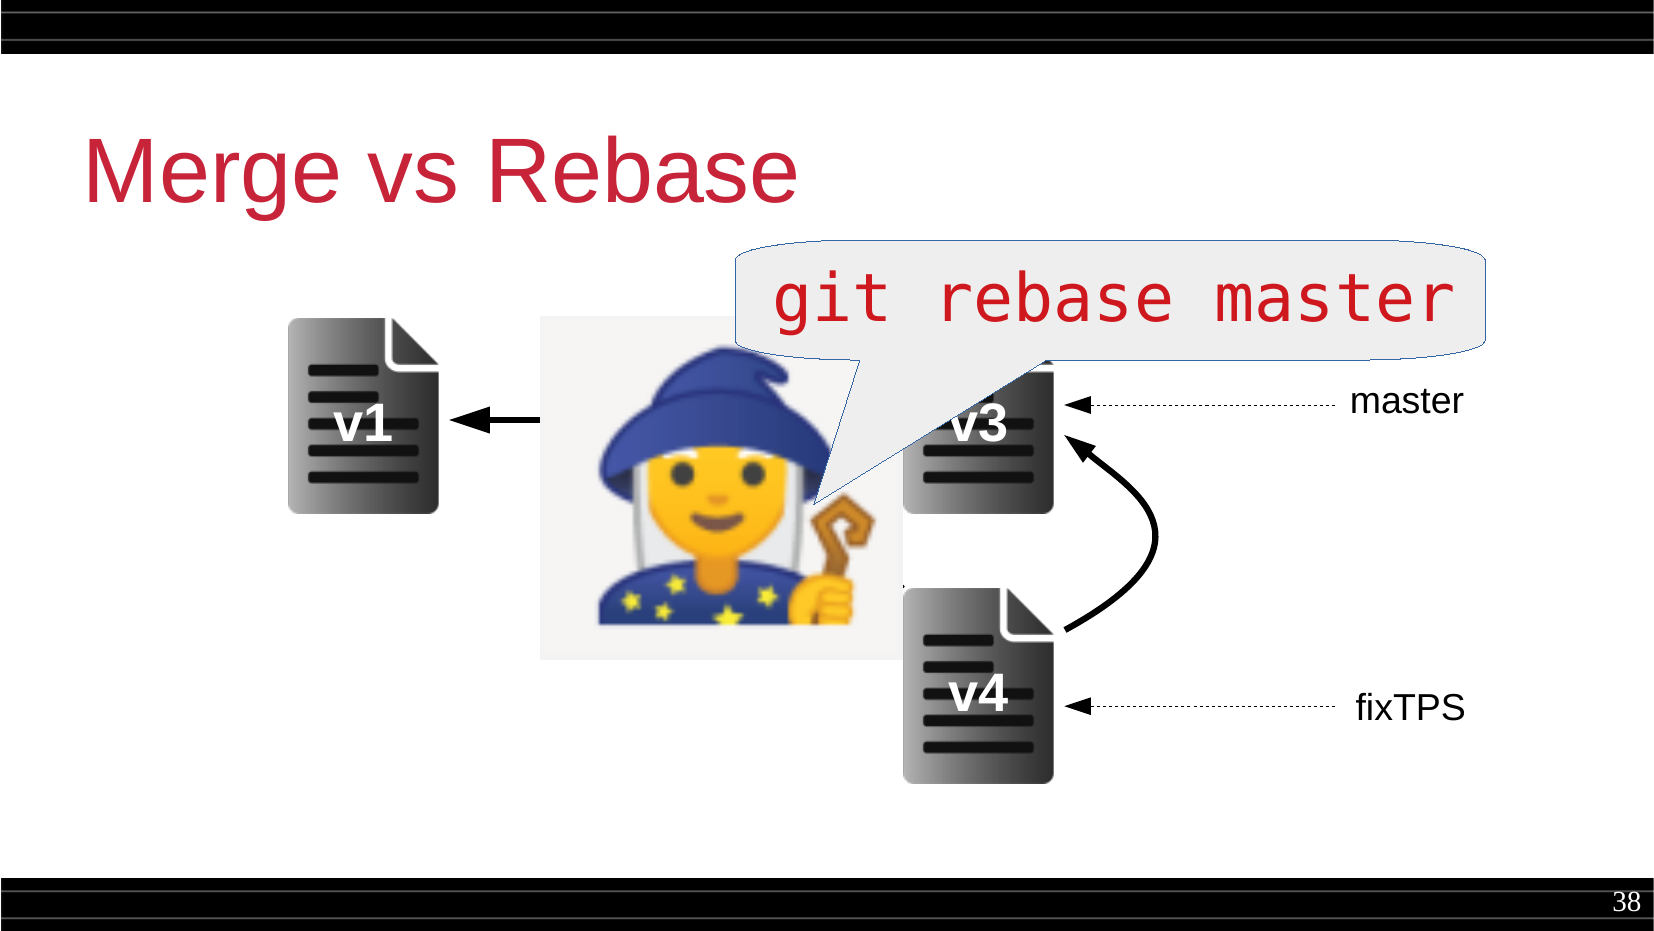

# Merge vs Rebase
git rebase master
v1
v2
v3
master
v4
fixTPS